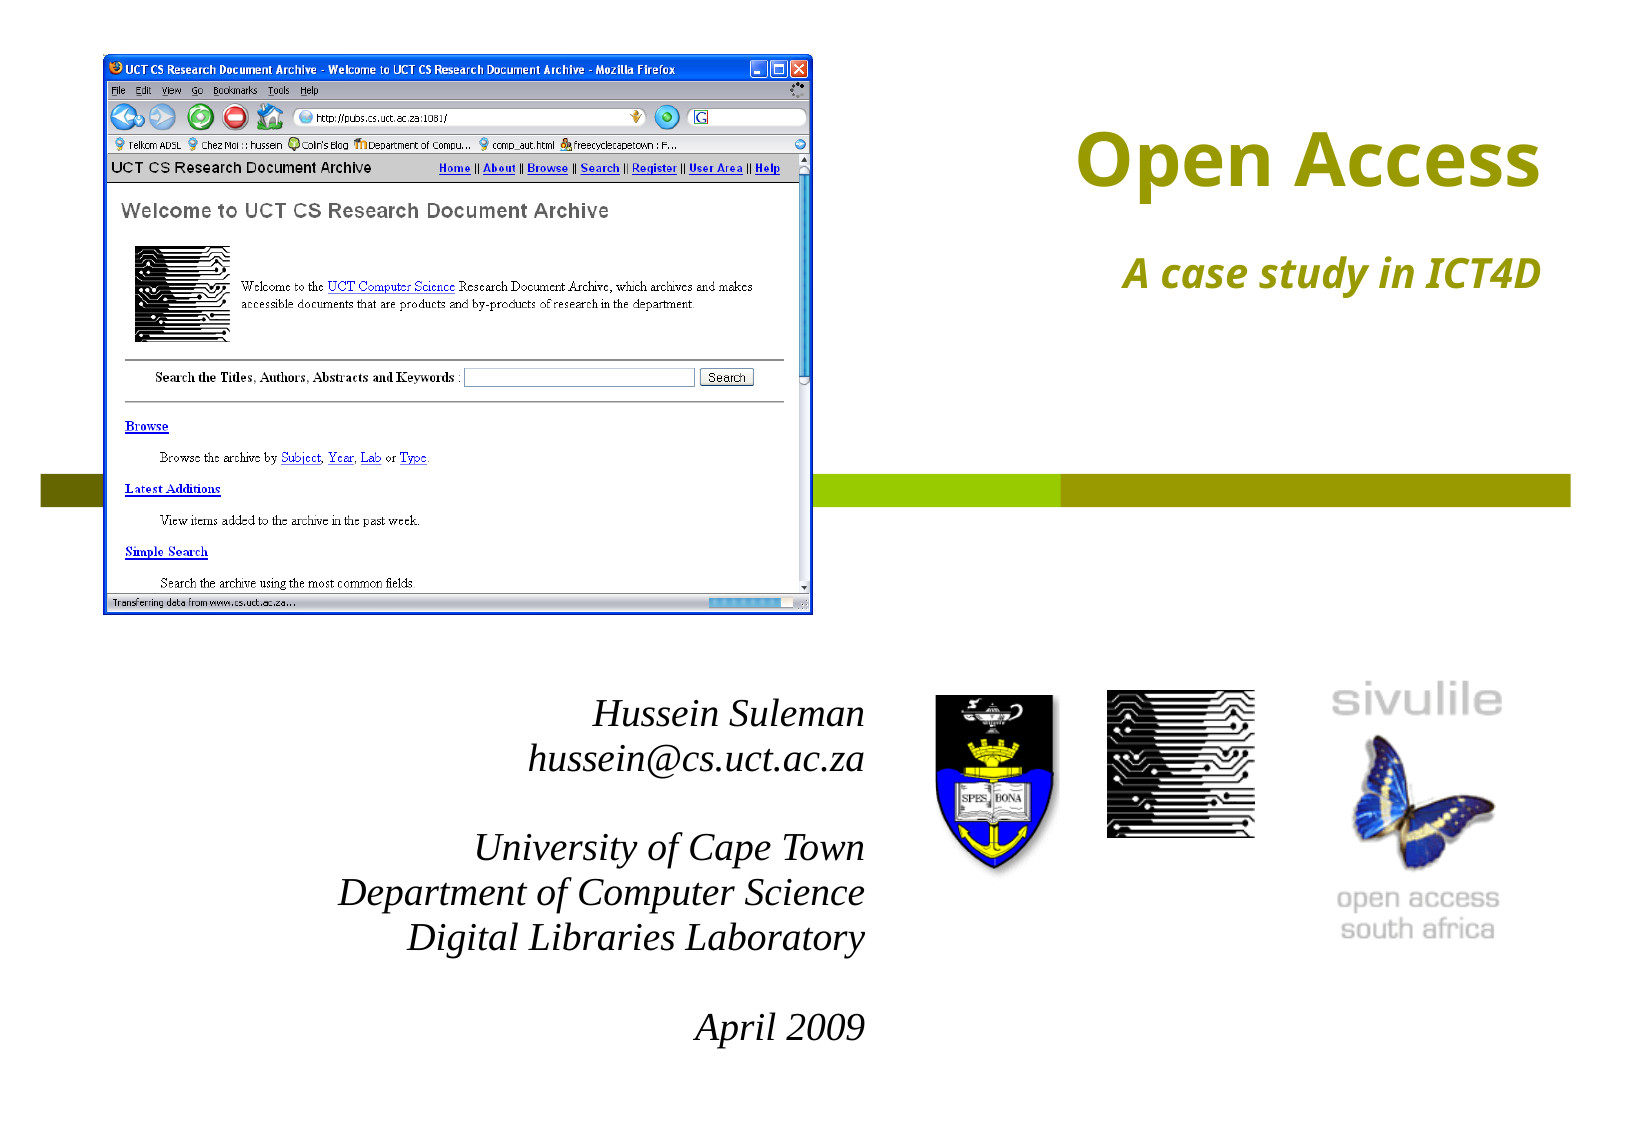

Open Access
 A case study in ICT4D
# Hussein Suleman
hussein@cs.uct.ac.za
University of Cape Town
Department of Computer Science
Digital Libraries Laboratory
April 2009